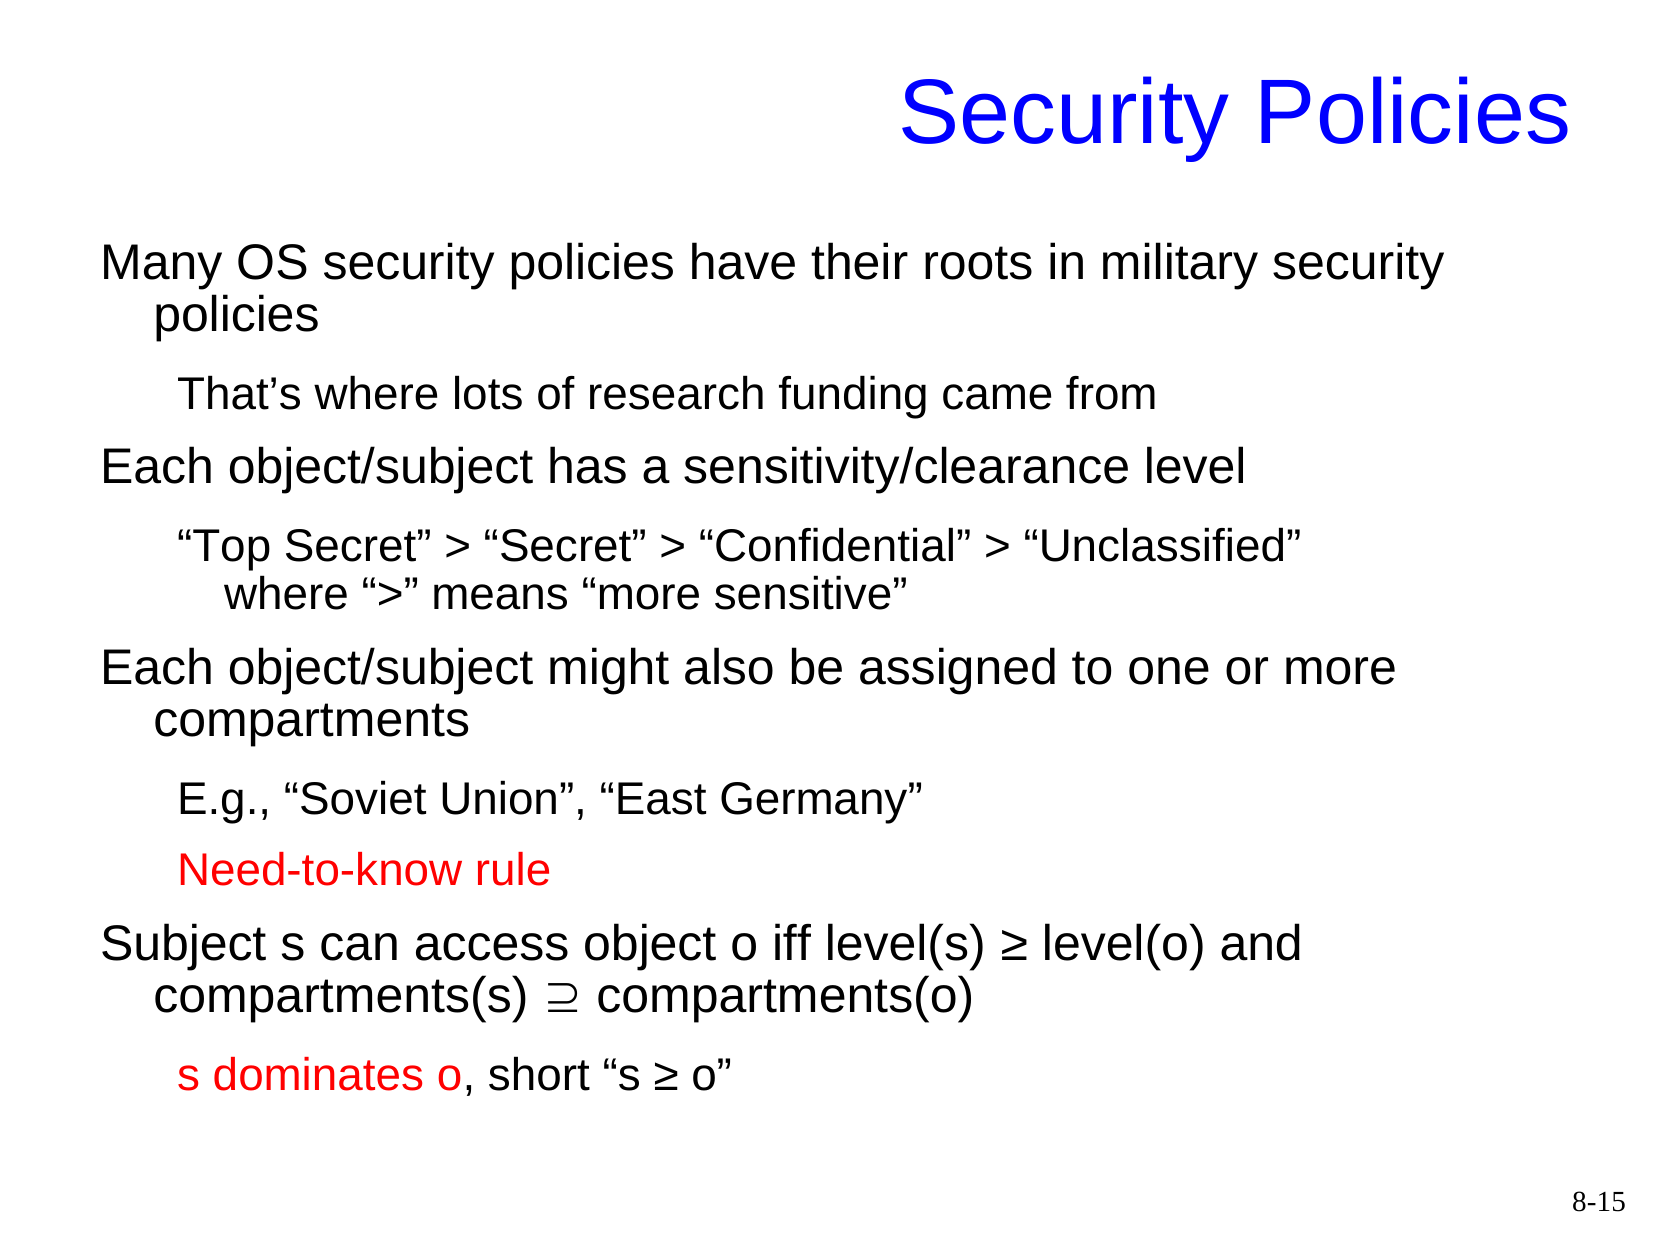

# Security Policies
Many OS security policies have their roots in military security policies
That’s where lots of research funding came from
Each object/subject has a sensitivity/clearance level
“Top Secret” > “Secret” > “Confidential” > “Unclassified”
where “>” means “more sensitive”
Each object/subject might also be assigned to one or more compartments
E.g., “Soviet Union”, “East Germany”
Need-to-know rule
Subject s can access object o iff level(s) ≥ level(o) and compartments(s)  compartments(o)
s dominates o, short “s ≥ o”